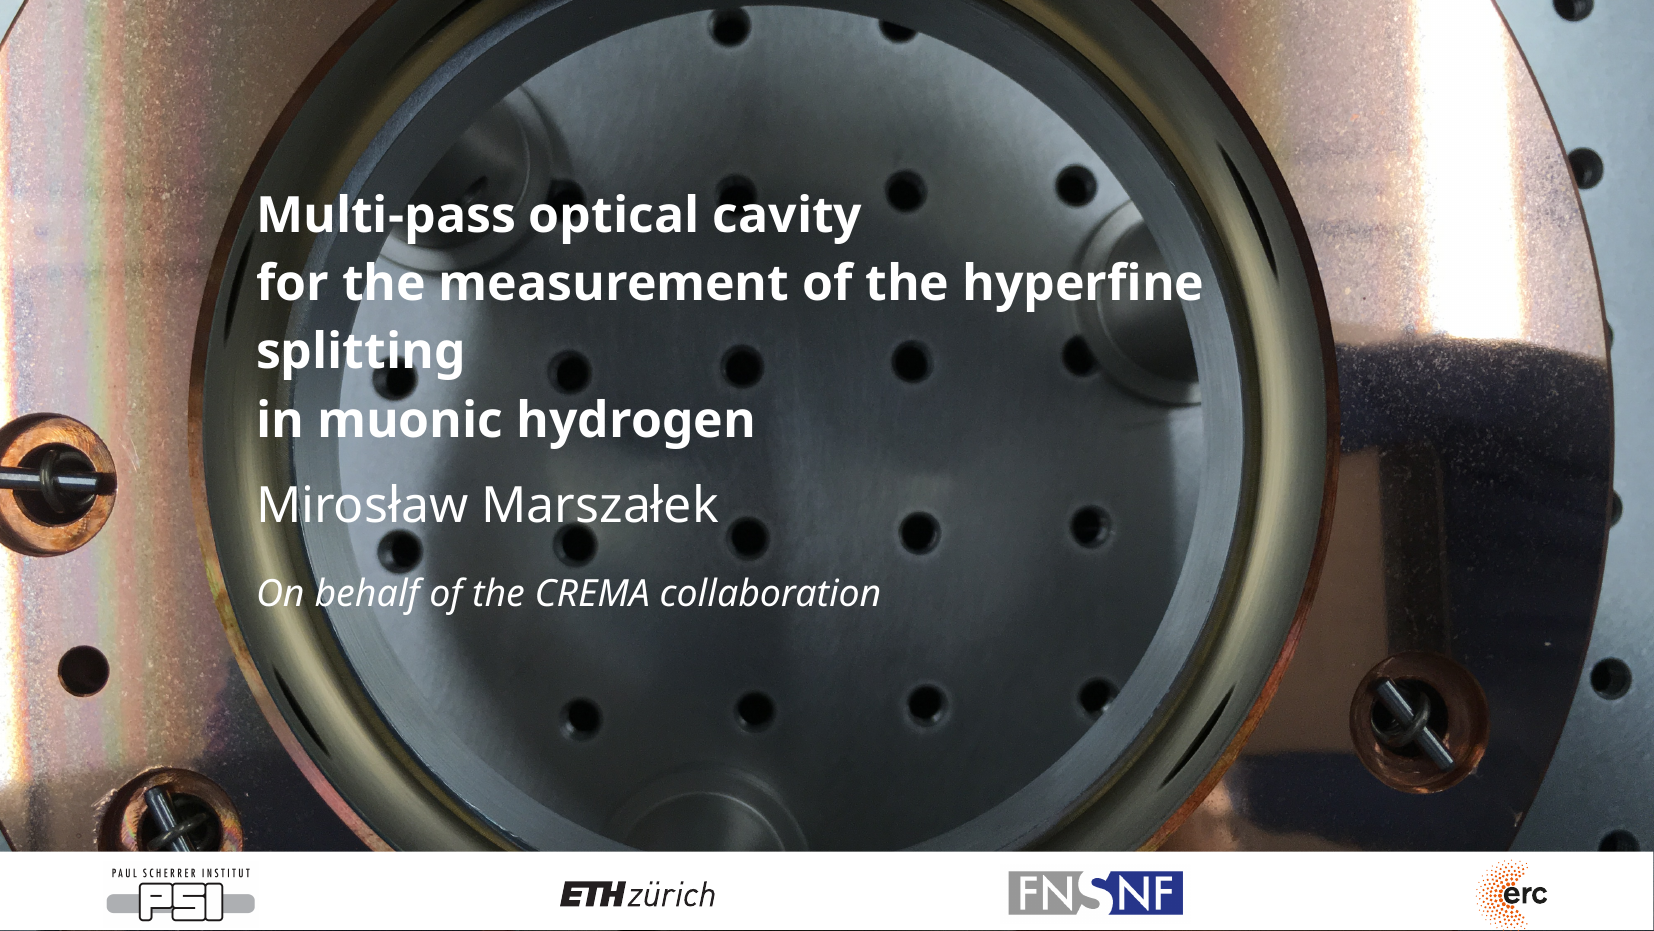

# Multi-pass optical cavity for the measurement of the hyperfine splitting in muonic hydrogen
Mirosław Marszałek
On behalf of the CREMA collaboration